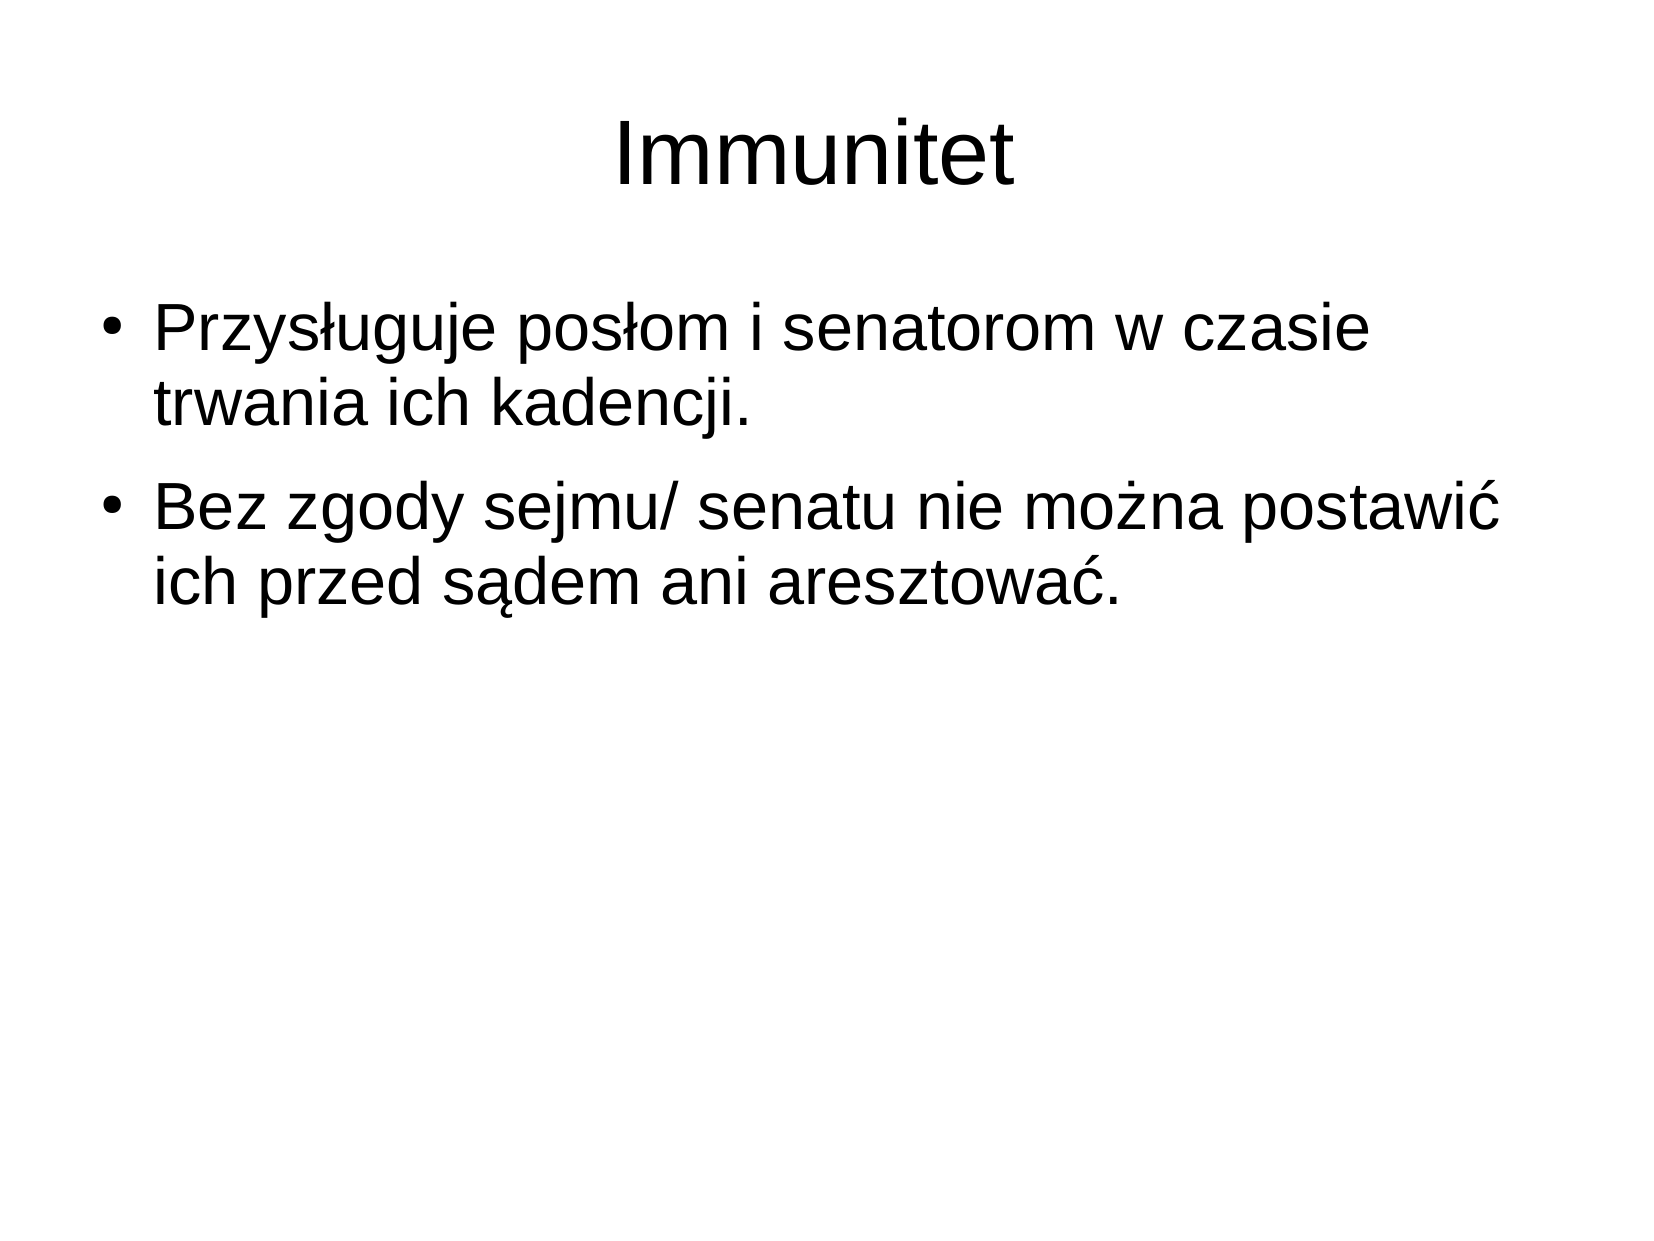

# Immunitet
Przysługuje posłom i senatorom w czasie trwania ich kadencji.
Bez zgody sejmu/ senatu nie można postawić ich przed sądem ani aresztować.